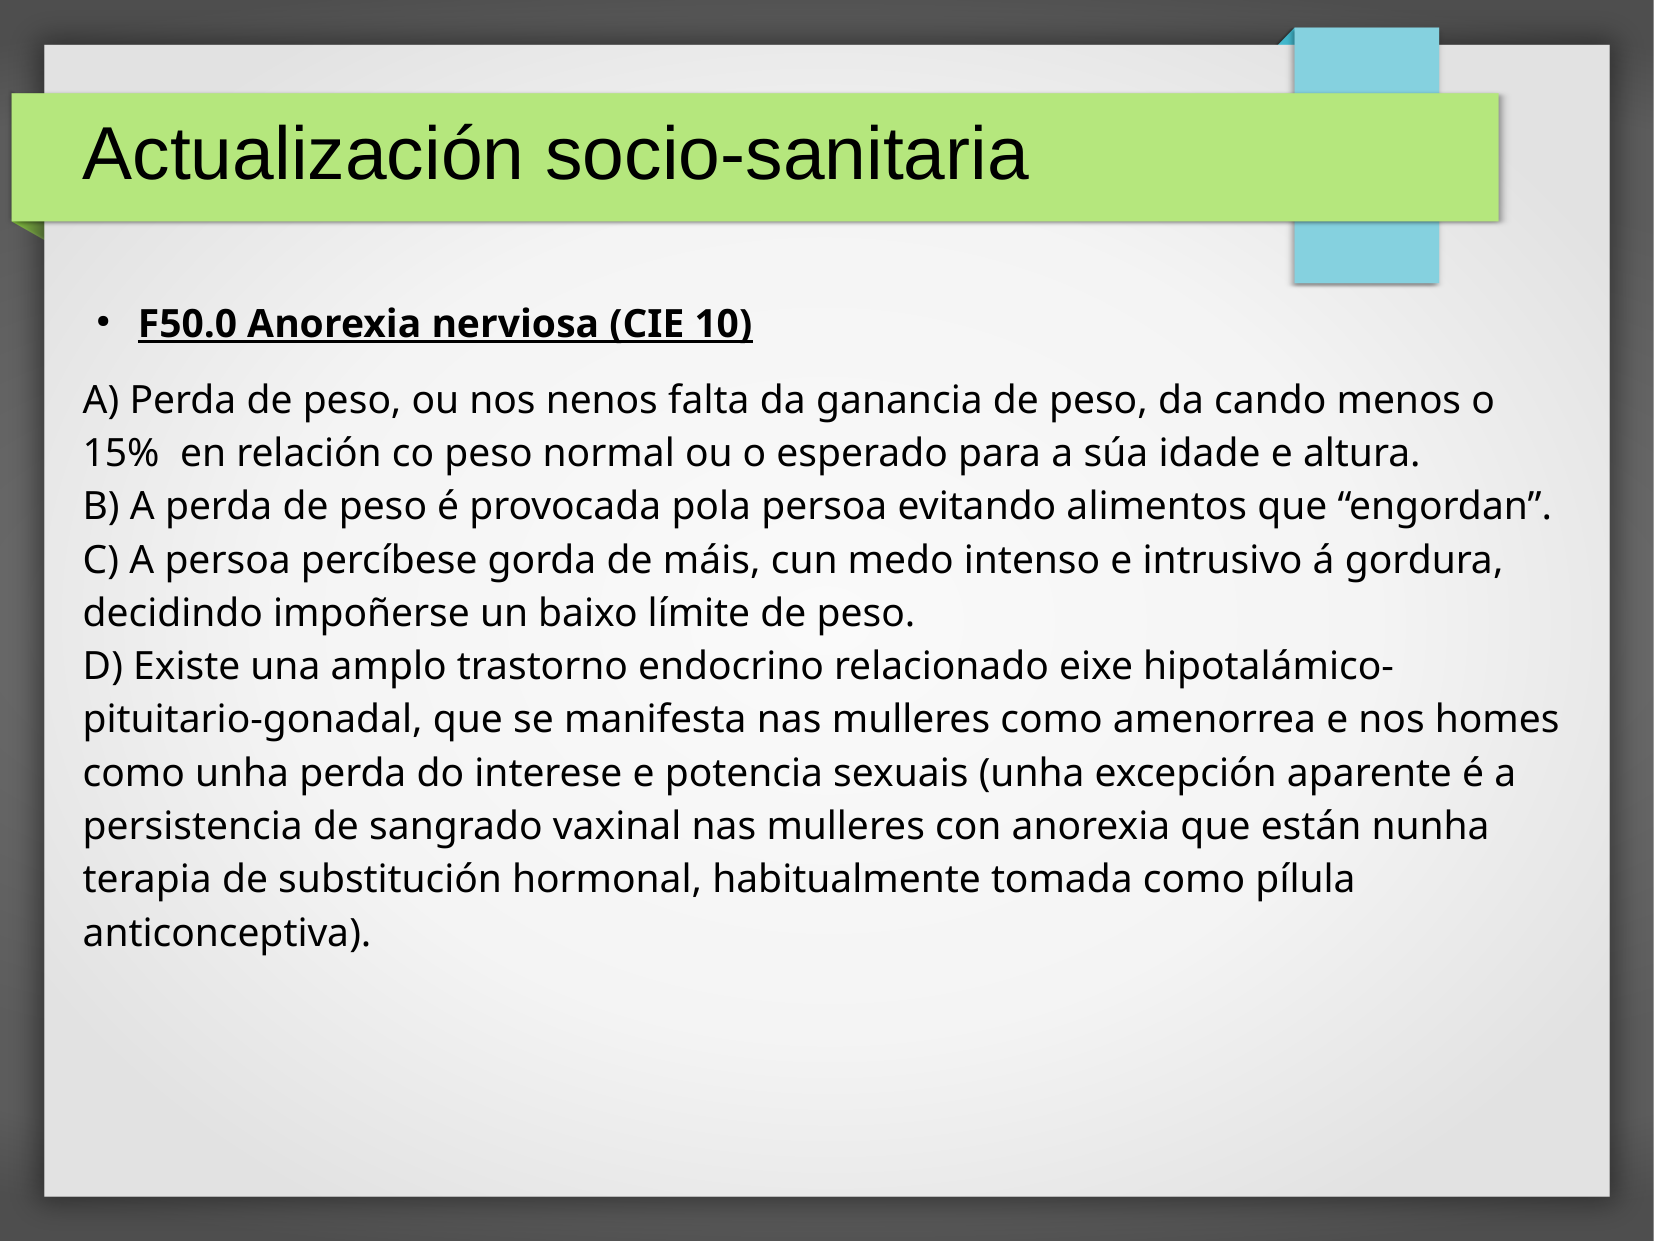

# Actualización socio-sanitaria
F50.0 Anorexia nerviosa (CIE 10)
A) Perda de peso, ou nos nenos falta da ganancia de peso, da cando menos o 15% en relación co peso normal ou o esperado para a súa idade e altura.
B) A perda de peso é provocada pola persoa evitando alimentos que “engordan”.
C) A persoa percíbese gorda de máis, cun medo intenso e intrusivo á gordura, decidindo impoñerse un baixo límite de peso.
D) Existe una amplo trastorno endocrino relacionado eixe hipotalámico-pituitario-gonadal, que se manifesta nas mulleres como amenorrea e nos homes como unha perda do interese e potencia sexuais (unha excepción aparente é a persistencia de sangrado vaxinal nas mulleres con anorexia que están nunha terapia de substitución hormonal, habitualmente tomada como pílula anticonceptiva).